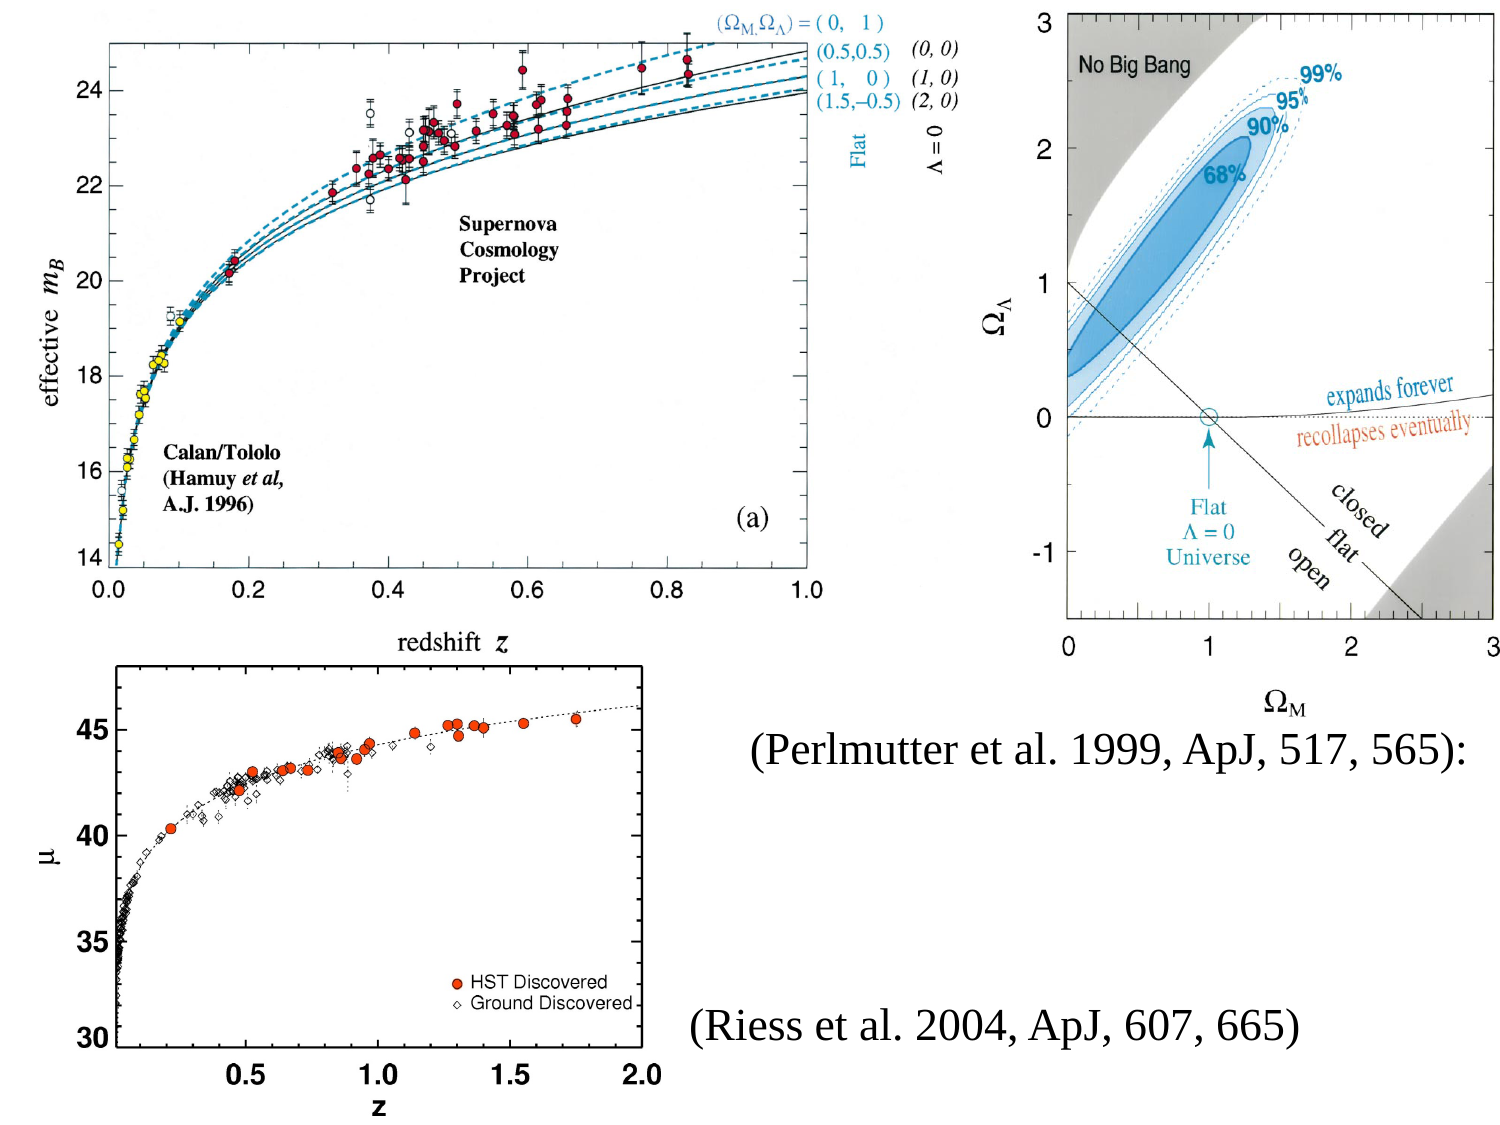

(Perlmutter et al. 1999, ApJ, 517, 565):
(Riess et al. 2004, ApJ, 607, 665)